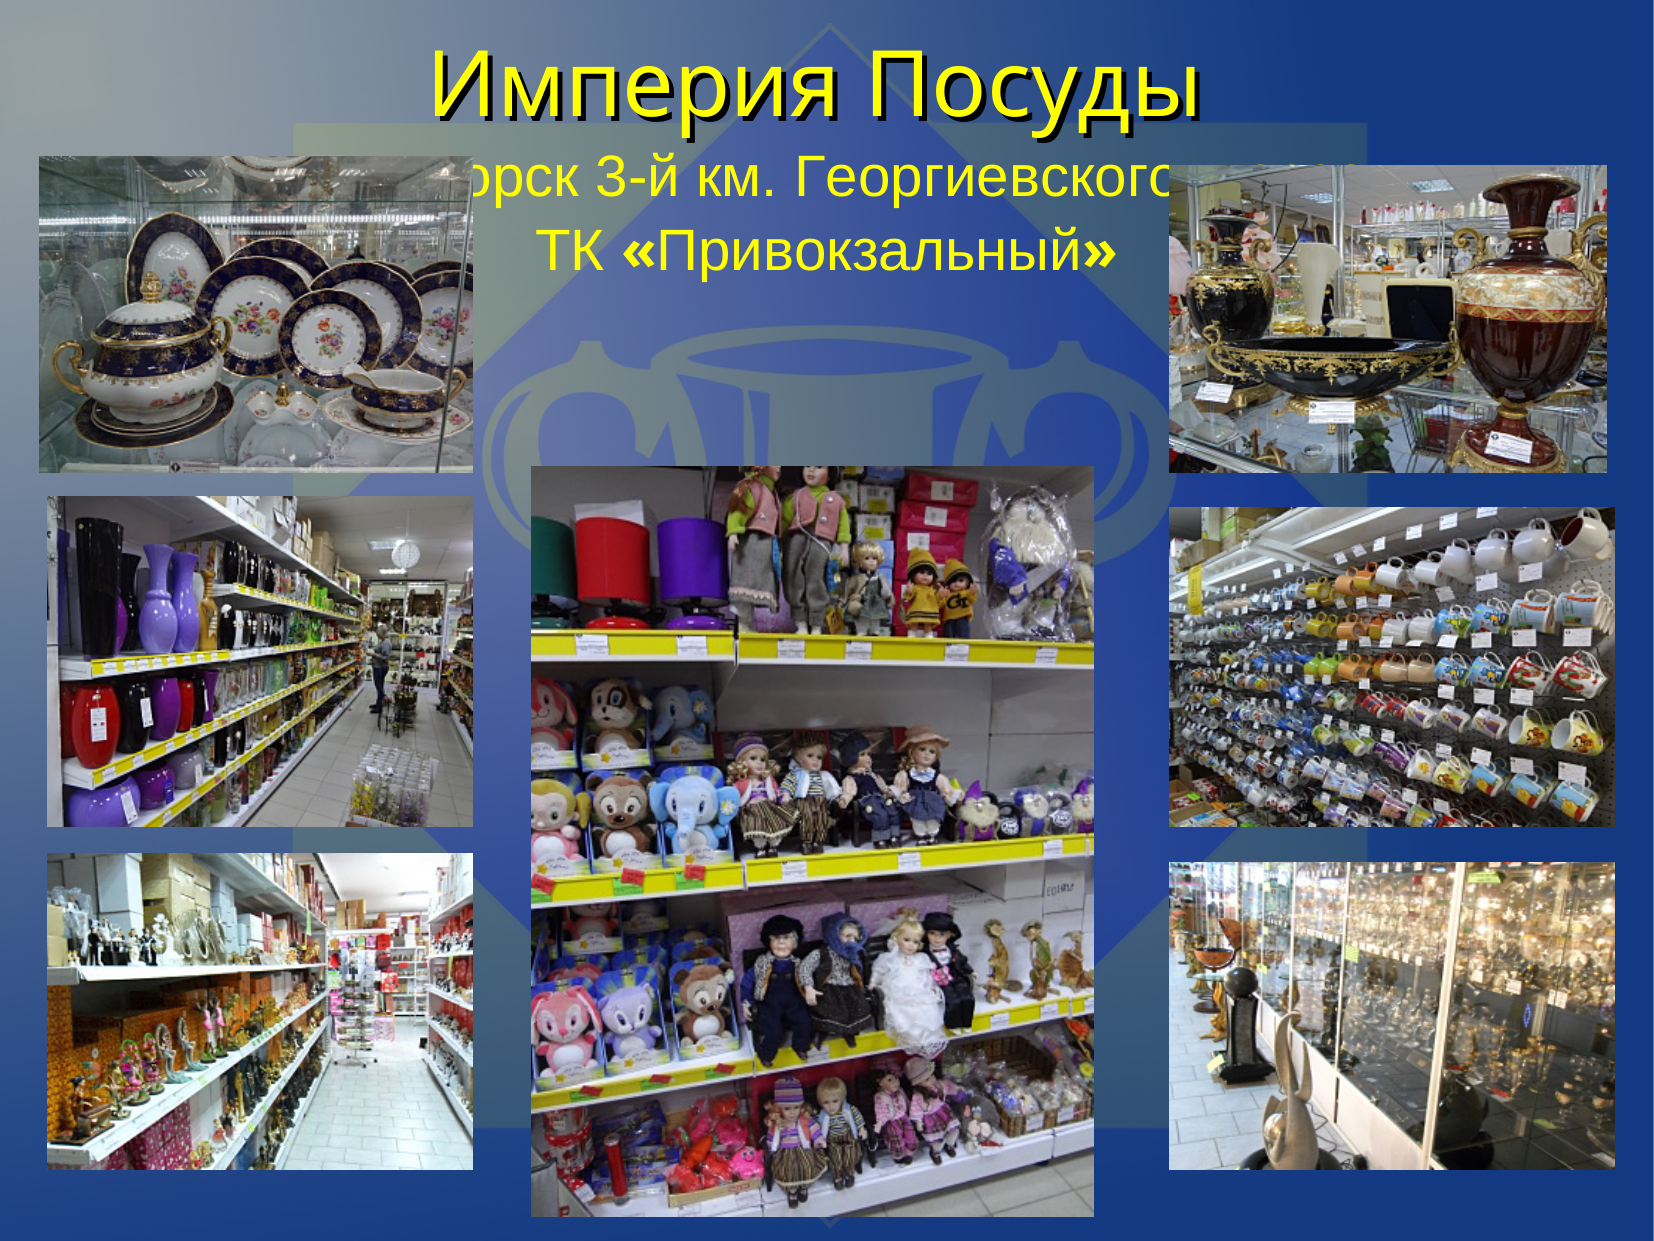

# Империя Посуды г.Пятигорск 3-й км. Георгиевского шоссе ТК «Привокзальный»